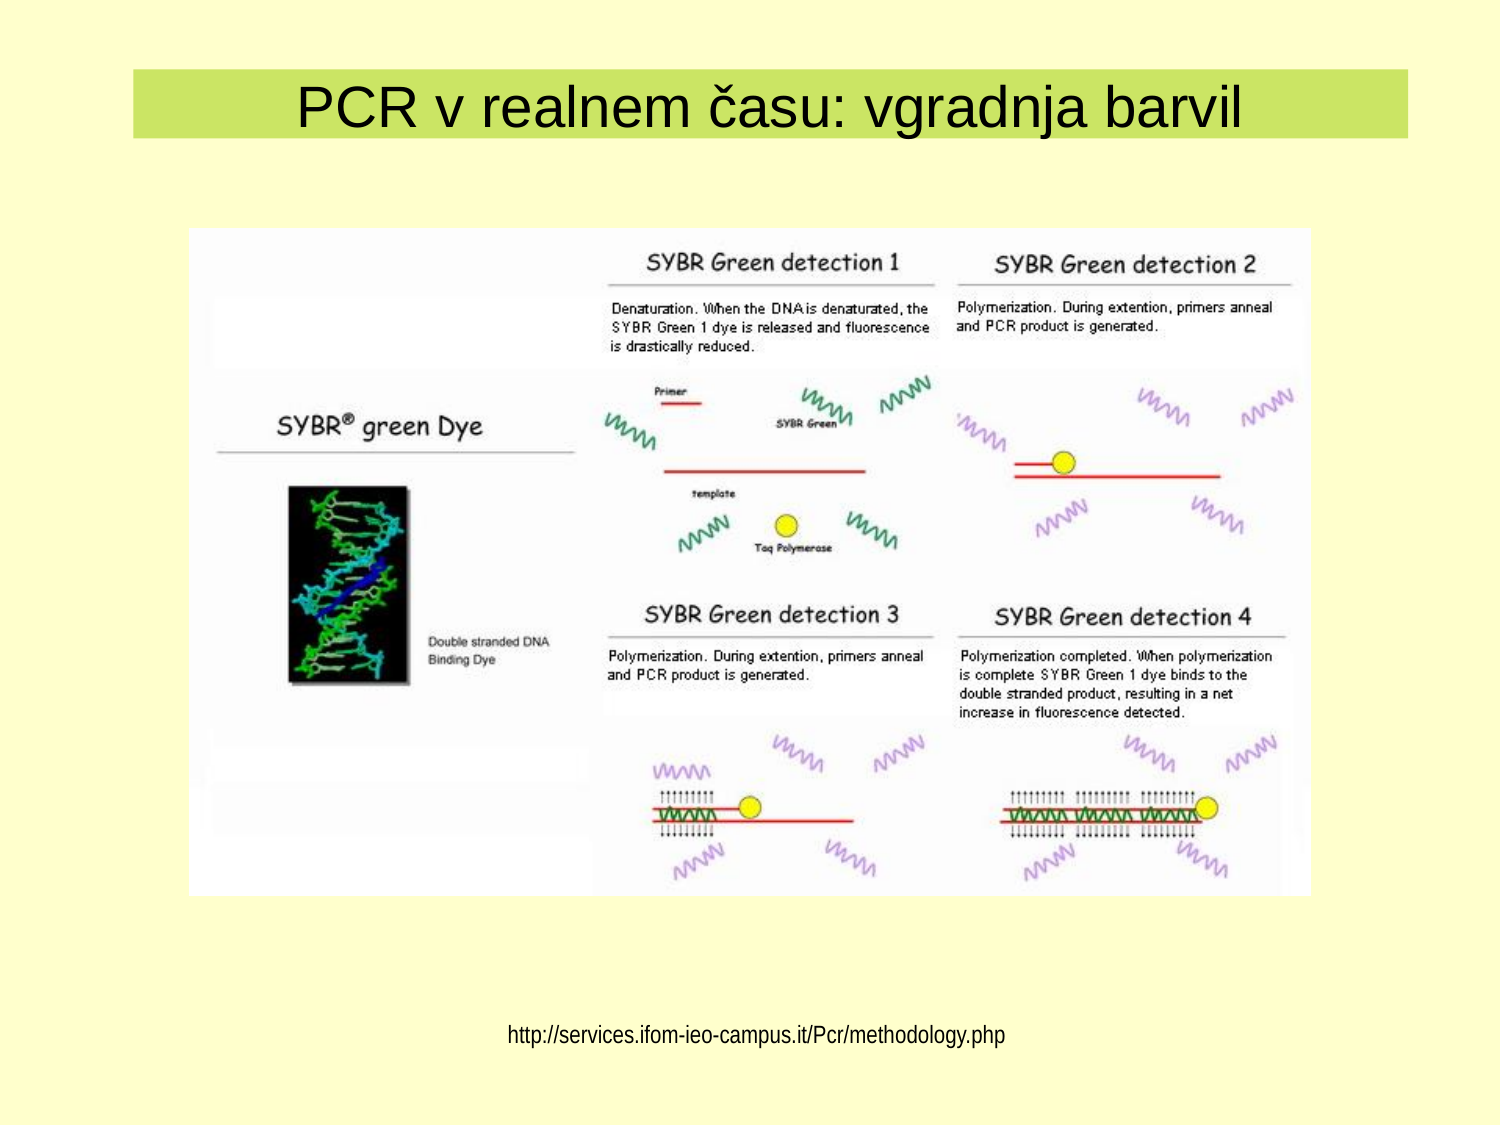

PCR v realnem času: vgradnja barvil
http://services.ifom-ieo-campus.it/Pcr/methodology.php